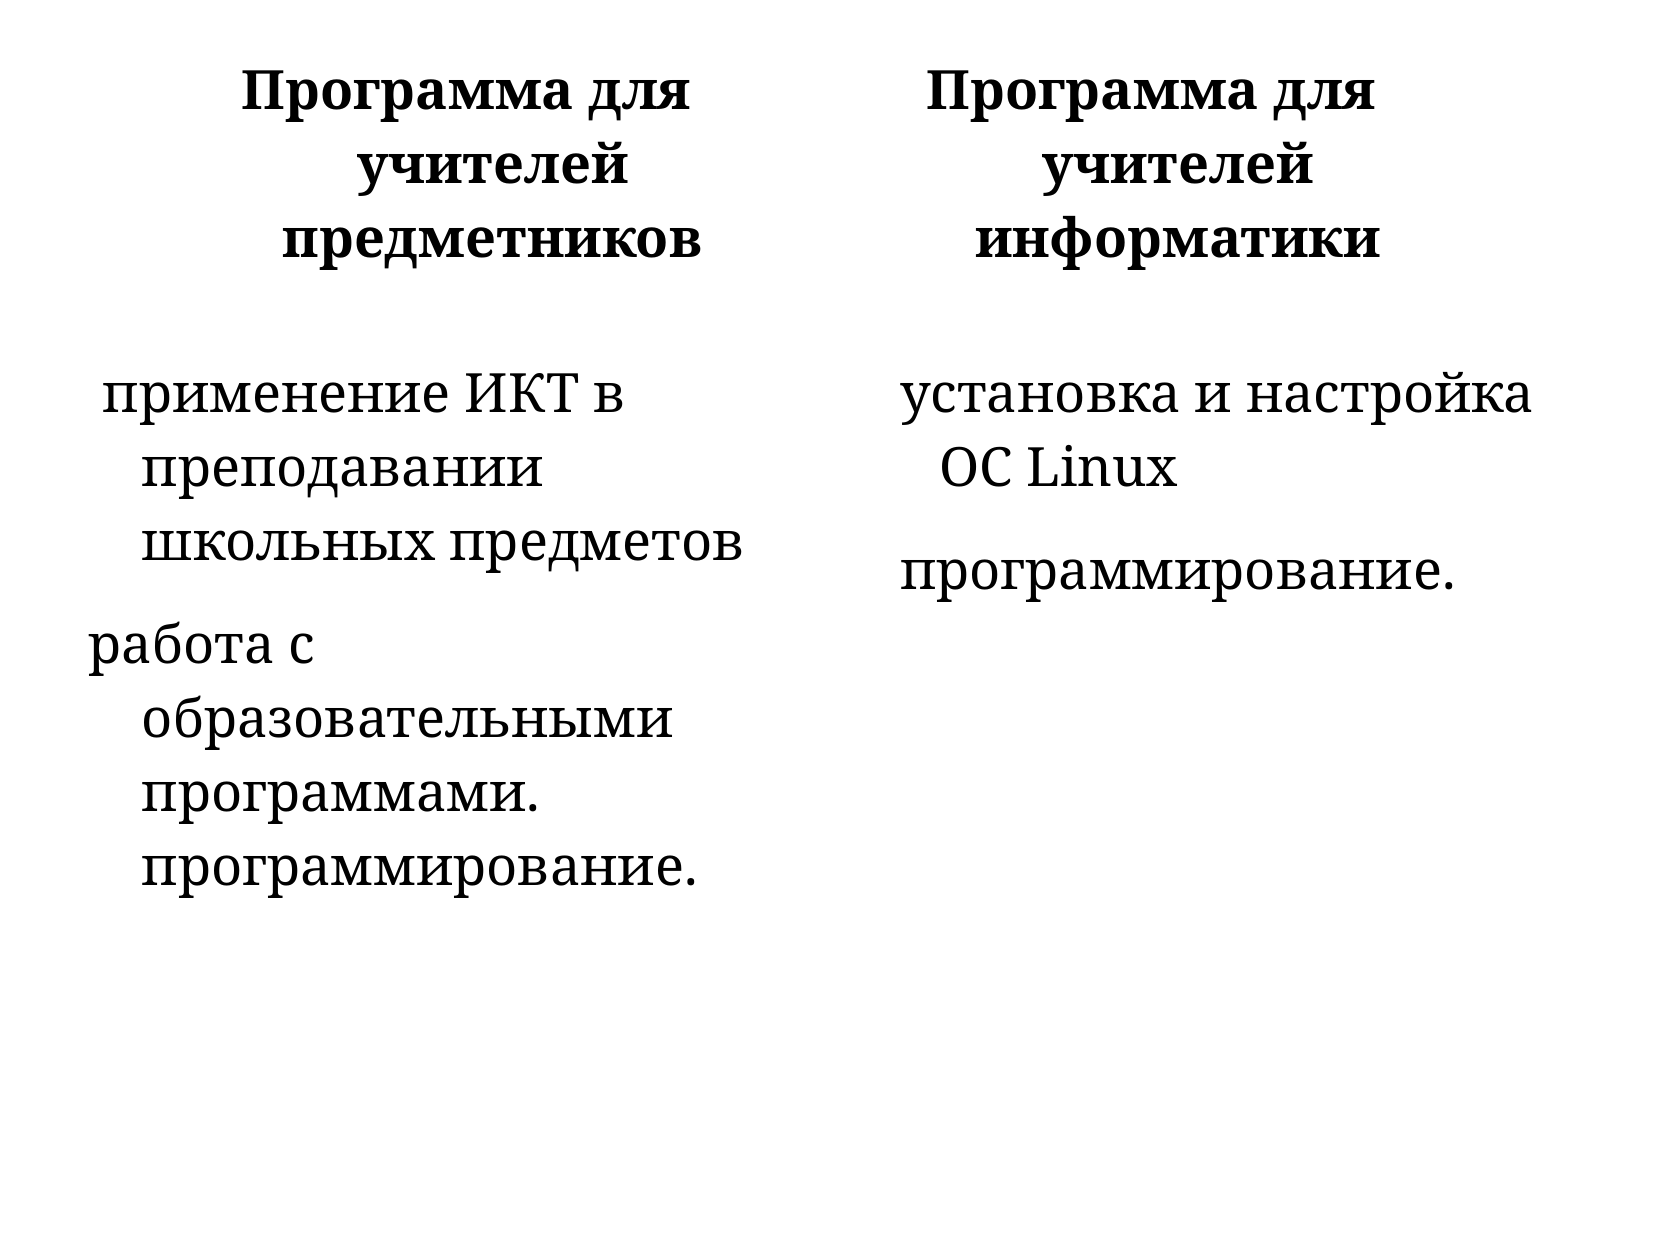

# Программа для учителей предметников
Программа для учителей информатики
 применение ИКТ в преподавании школьных предметов
работа с образовательными программами. программирование.
 установка и настройка OC Linux
 программирование.